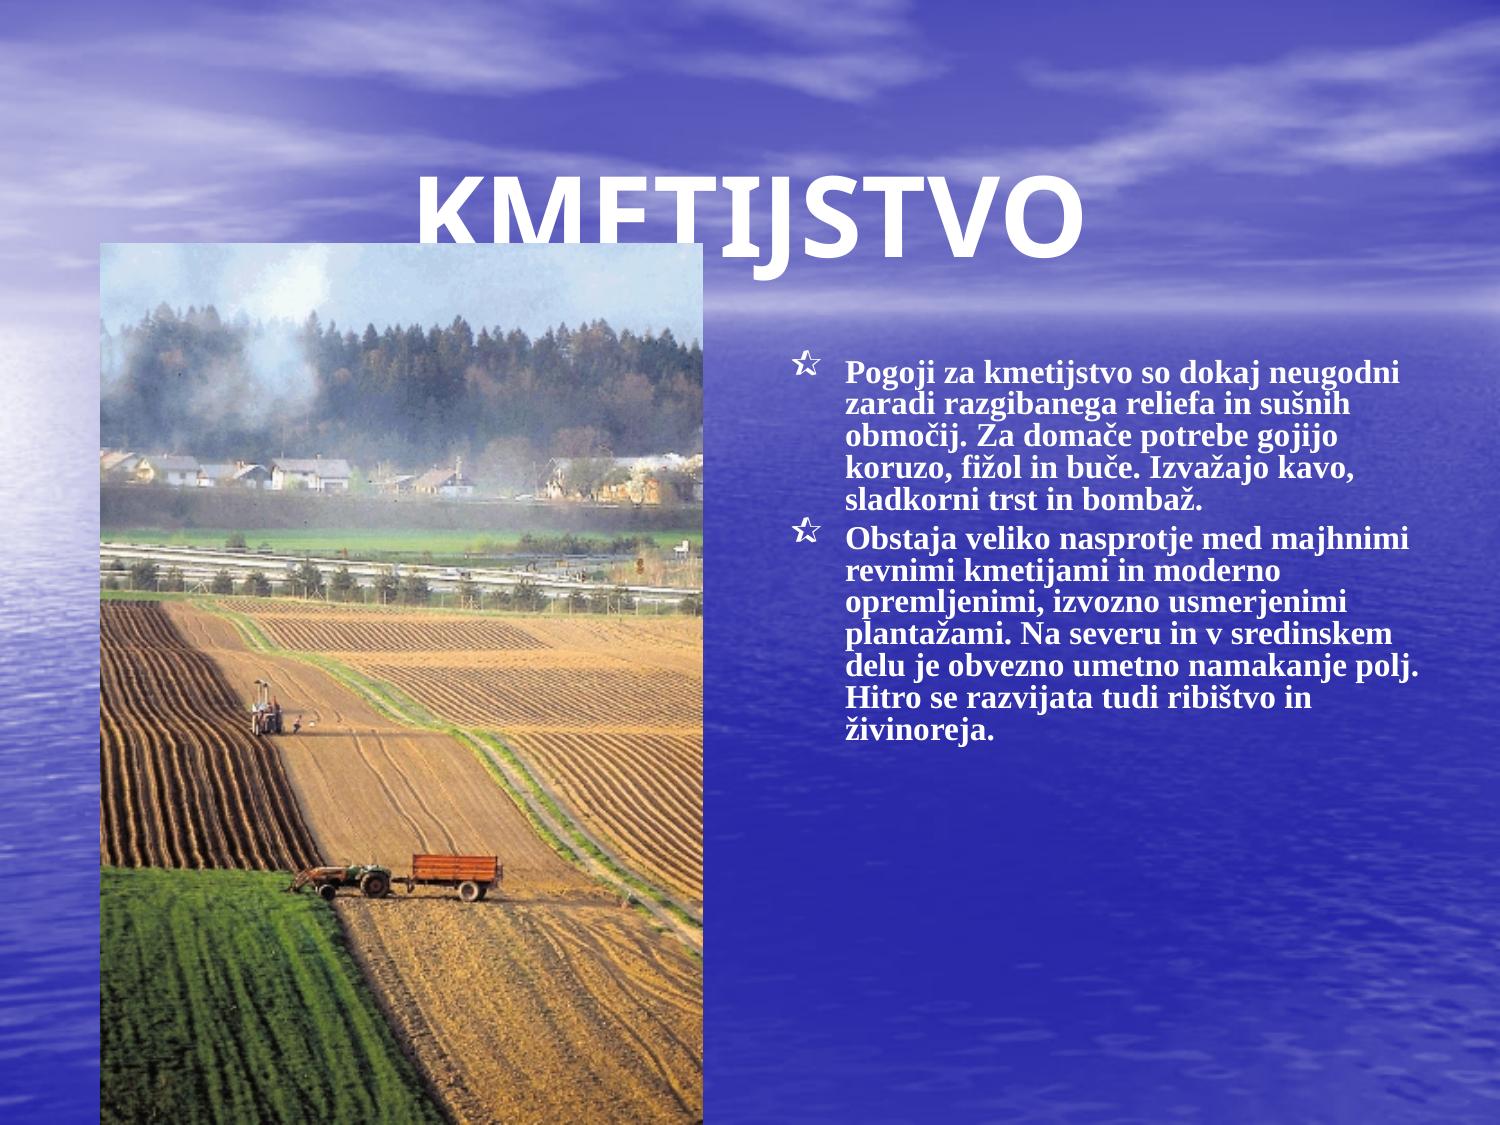

KMETIJSTVO
# Pogoji za kmetijstvo so dokaj neugodni zaradi razgibanega reliefa in sušnih območij. Za domače potrebe gojijo koruzo, fižol in buče. Izvažajo kavo, sladkorni trst in bombaž.
Obstaja veliko nasprotje med majhnimi revnimi kmetijami in moderno opremljenimi, izvozno usmerjenimi plantažami. Na severu in v sredinskem delu je obvezno umetno namakanje polj. Hitro se razvijata tudi ribištvo in živinoreja.